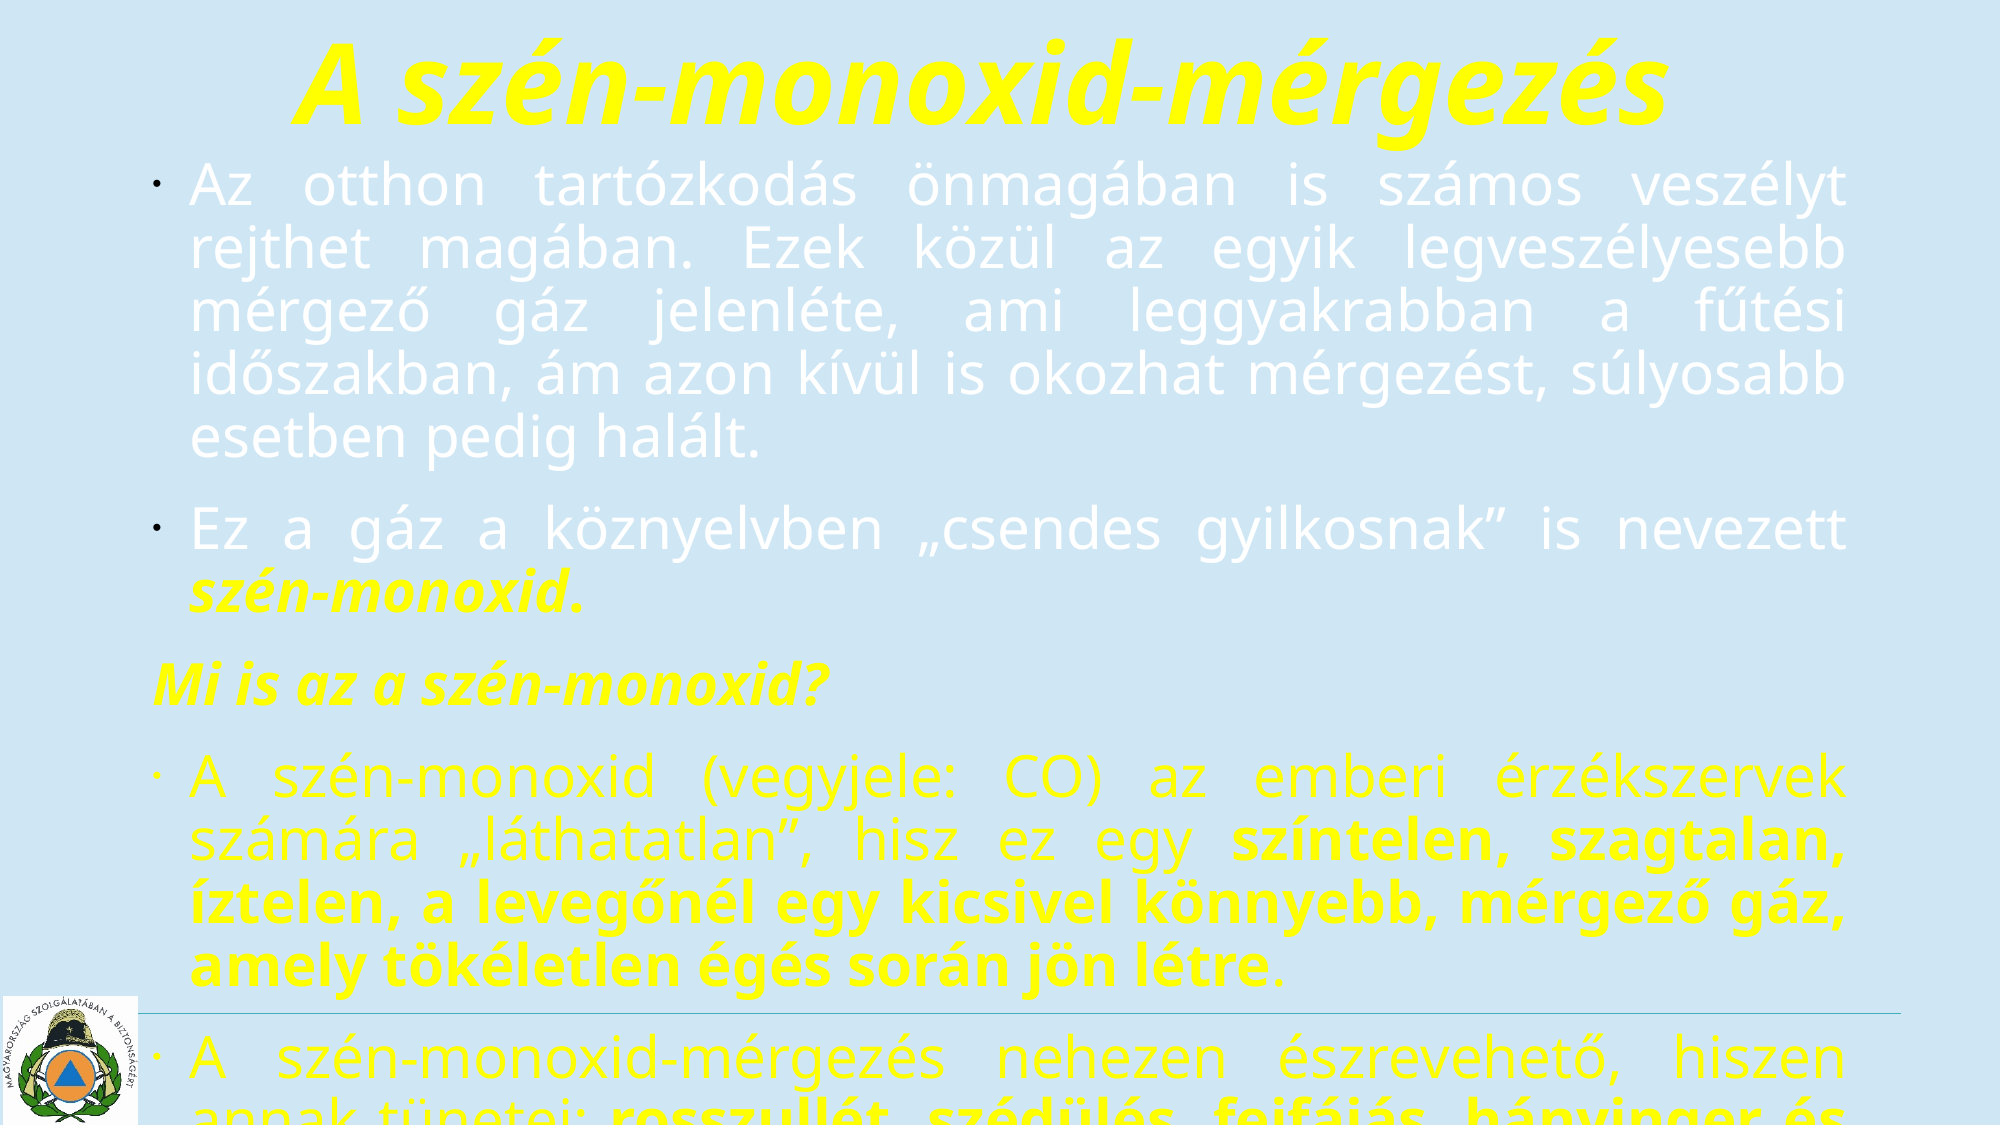

# A szén-monoxid-mérgezés
Az otthon tartózkodás önmagában is számos veszélyt rejthet magában. Ezek közül az egyik legveszélyesebb mérgező gáz jelenléte, ami leggyakrabban a fűtési időszakban, ám azon kívül is okozhat mérgezést, súlyosabb esetben pedig halált.
Ez a gáz a köznyelvben „csendes gyilkosnak” is nevezett szén-monoxid.
Mi is az a szén-monoxid?
A szén-monoxid (vegyjele: CO) az emberi érzékszervek számára „láthatatlan”, hisz ez egy színtelen, szagtalan, íztelen, a levegőnél egy kicsivel könnyebb, mérgező gáz, amely tökéletlen égés során jön létre.
A szén-monoxid-mérgezés nehezen észrevehető, hiszen annak tünetei: rosszullét, szédülés, fejfájás, hányinger és fáradtság könnyen összetéveszthetőek egyéb betegségek tüneteivel. Magas szén-monoxid-koncentráció esetén ájulás, és néhány percen belül halál is beállhat.